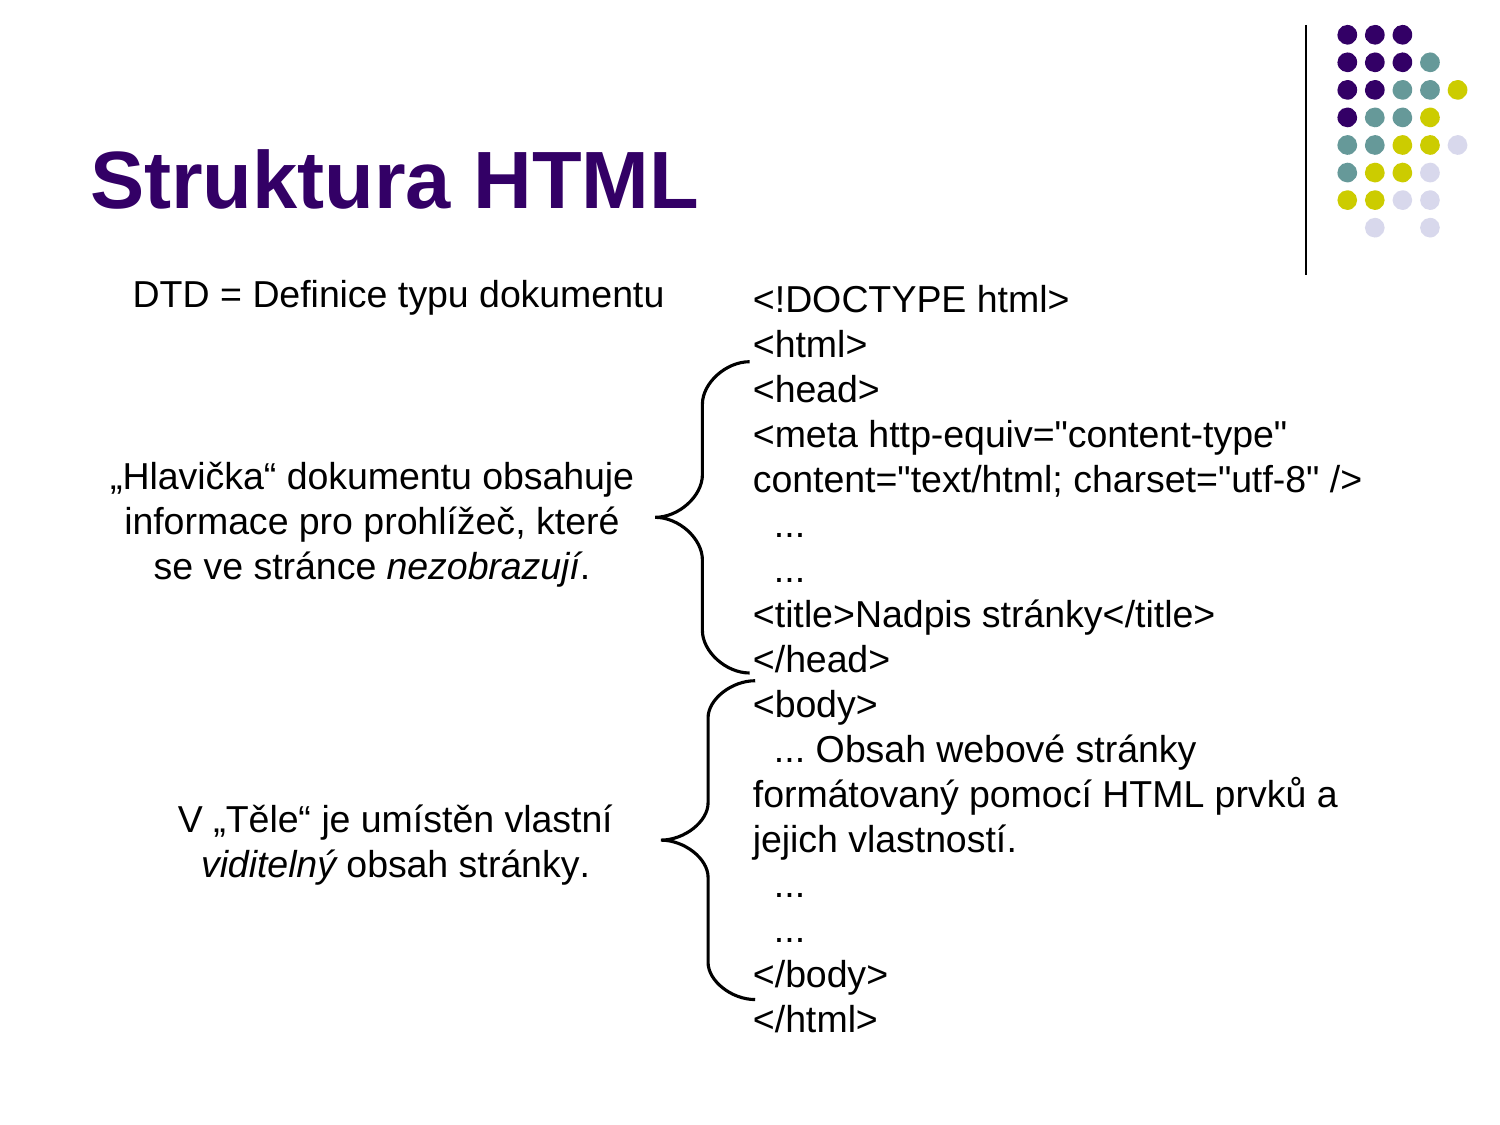

# Struktura HTML
DTD = Definice typu dokumentu
<!DOCTYPE html>
<html>
<head>
<meta http-equiv="content-type" content="text/html; charset="utf-8" />
 ...
 ...
<title>Nadpis stránky</title>
</head>
<body>
 ... Obsah webové stránky formátovaný pomocí HTML prvků a jejich vlastností.
 ...
 ...
</body>
</html>
„Hlavička“ dokumentu obsahuje informace pro prohlížeč, které se ve stránce nezobrazují.
V „Těle“ je umístěn vlastní viditelný obsah stránky.